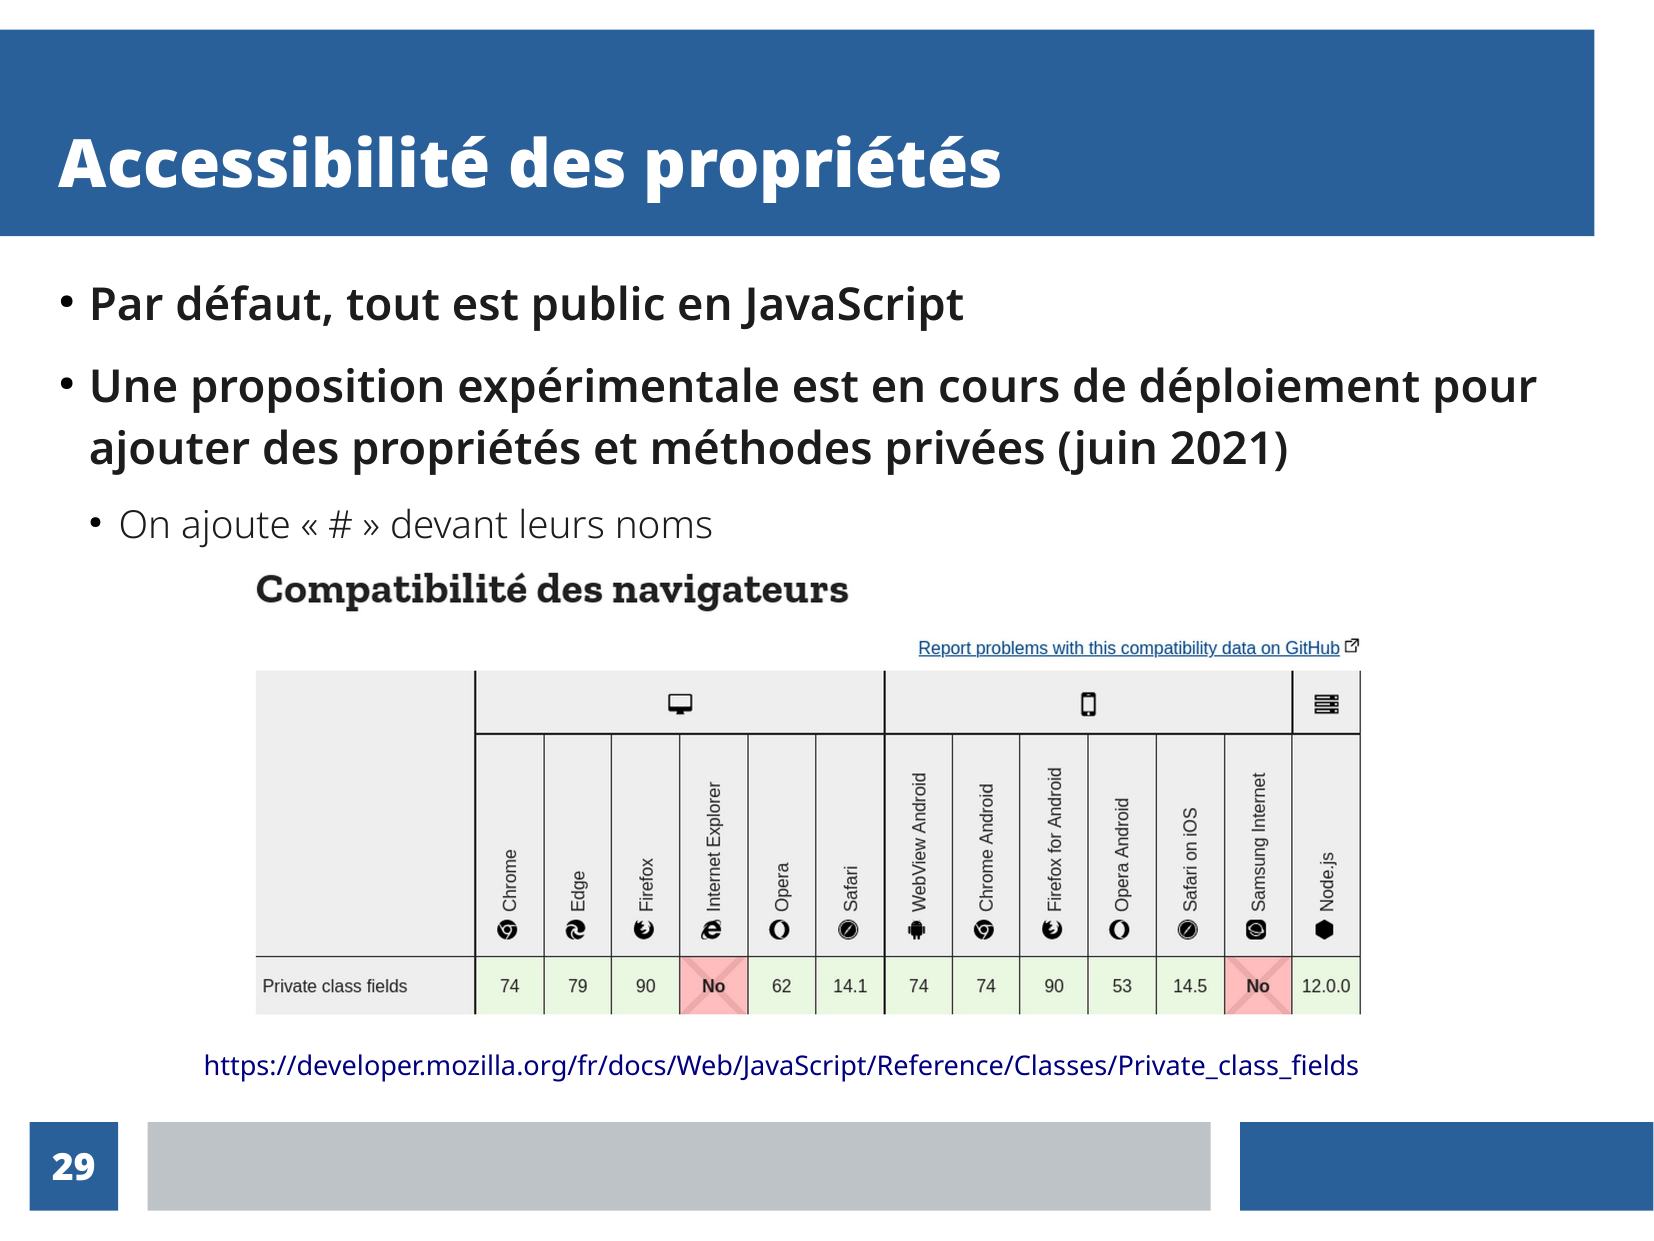

# Accessibilité des propriétés
Par défaut, tout est public en JavaScript
Une proposition expérimentale est en cours de déploiement pour ajouter des propriétés et méthodes privées (juin 2021)
On ajoute « # » devant leurs noms
https://developer.mozilla.org/fr/docs/Web/JavaScript/Reference/Classes/Private_class_fields
29